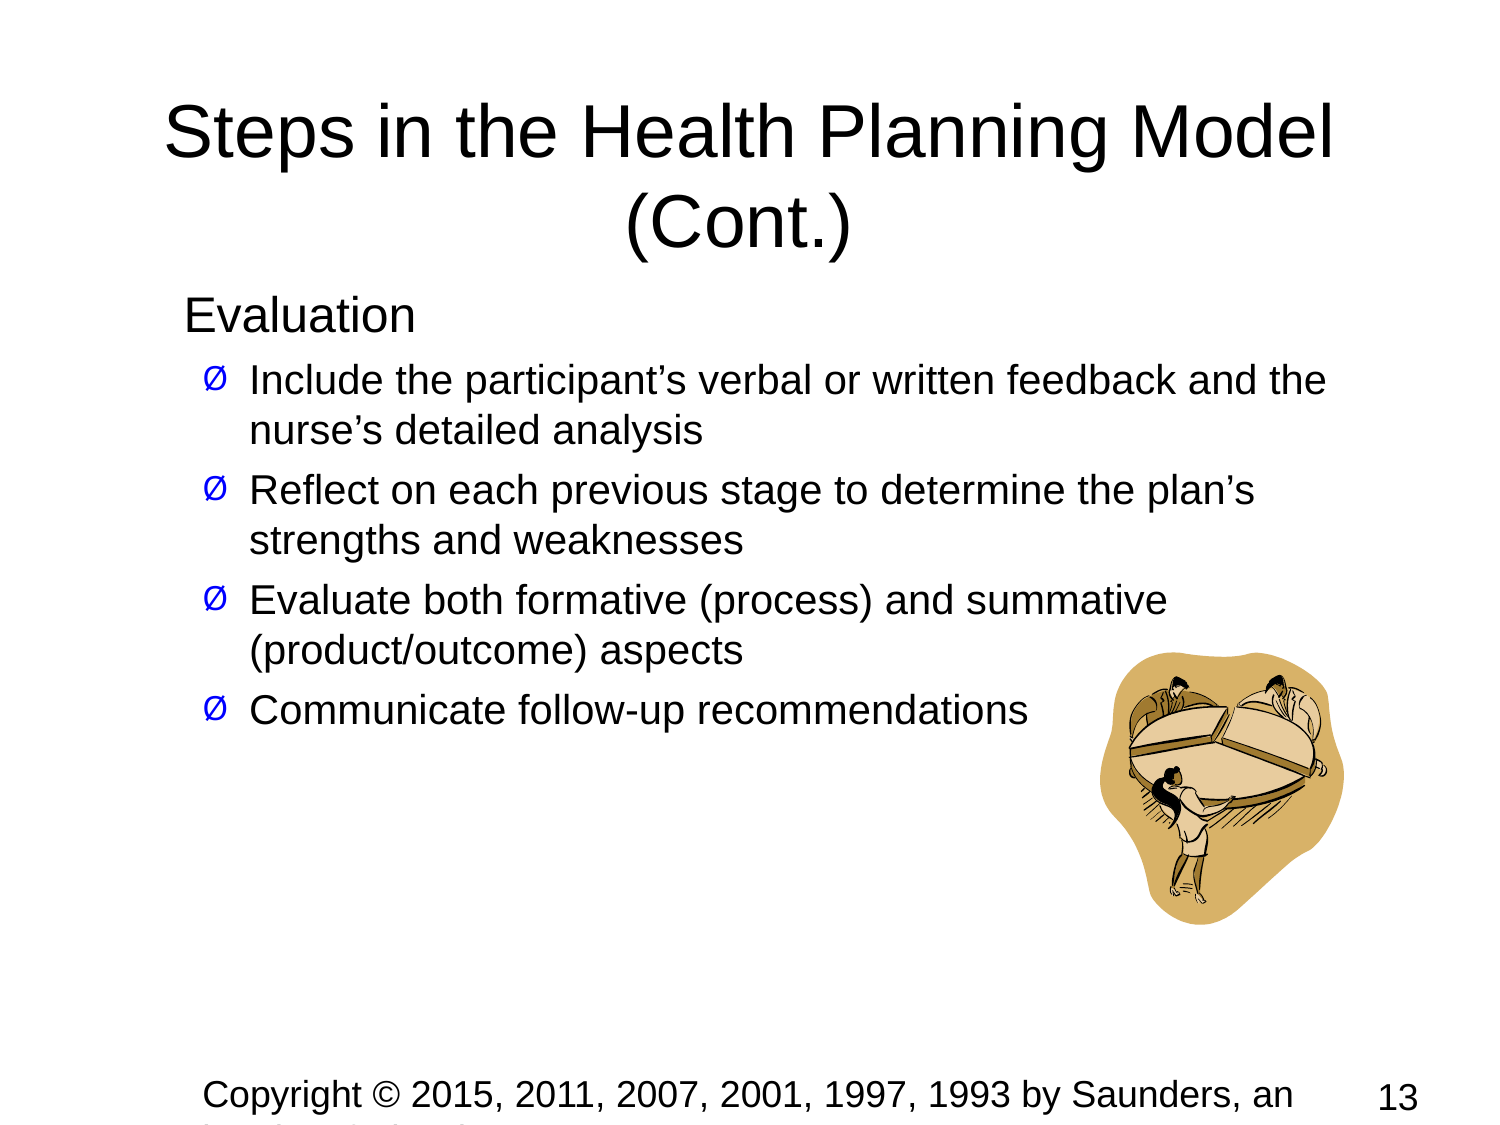

# Steps in the Health Planning Model (Cont.)
Evaluation
Include the participant’s verbal or written feedback and the nurse’s detailed analysis
Reflect on each previous stage to determine the plan’s strengths and weaknesses
Evaluate both formative (process) and summative (product/outcome) aspects
Communicate follow-up recommendations
Copyright © 2015, 2011, 2007, 2001, 1997, 1993 by Saunders, an imprint of Elsevier Inc.